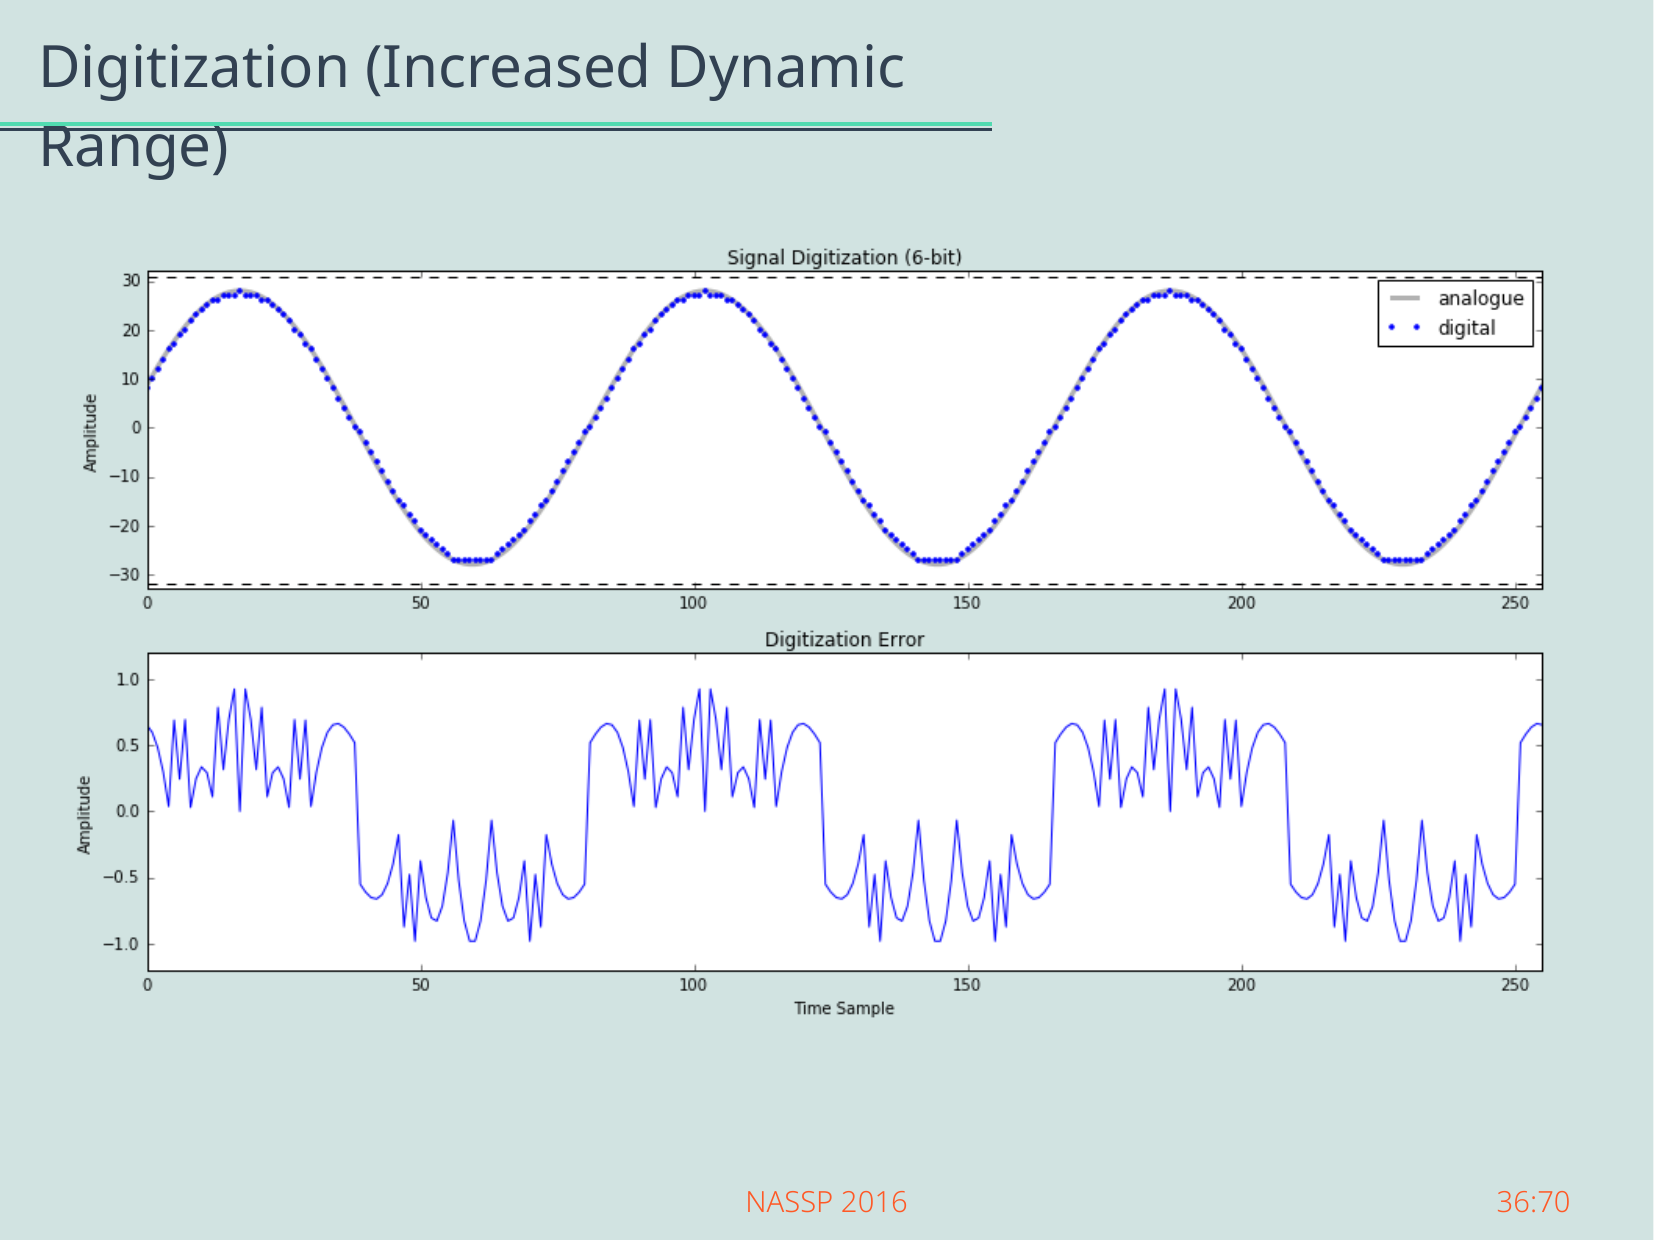

Digitization (Increased Dynamic Range)
NASSP 2016
36